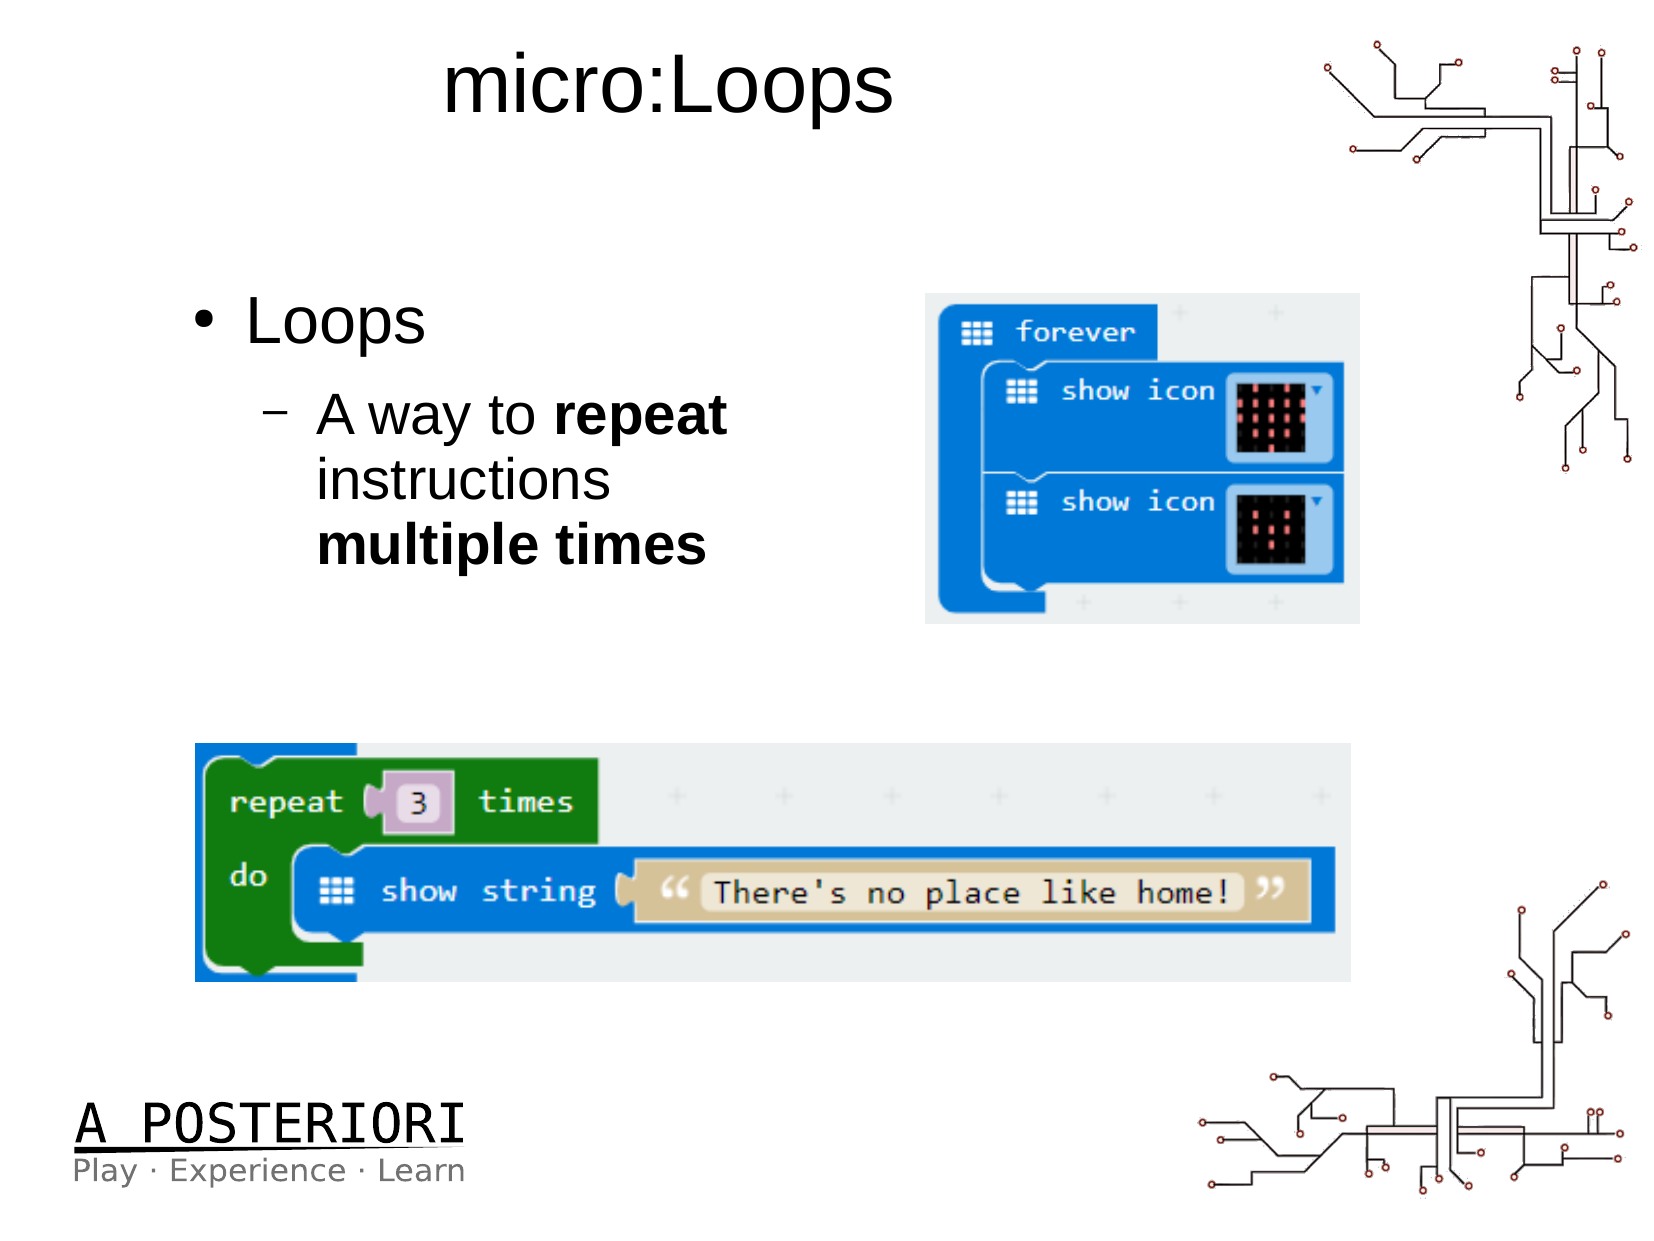

# micro:Loops
Loops
A way to repeat
instructions
multiple times